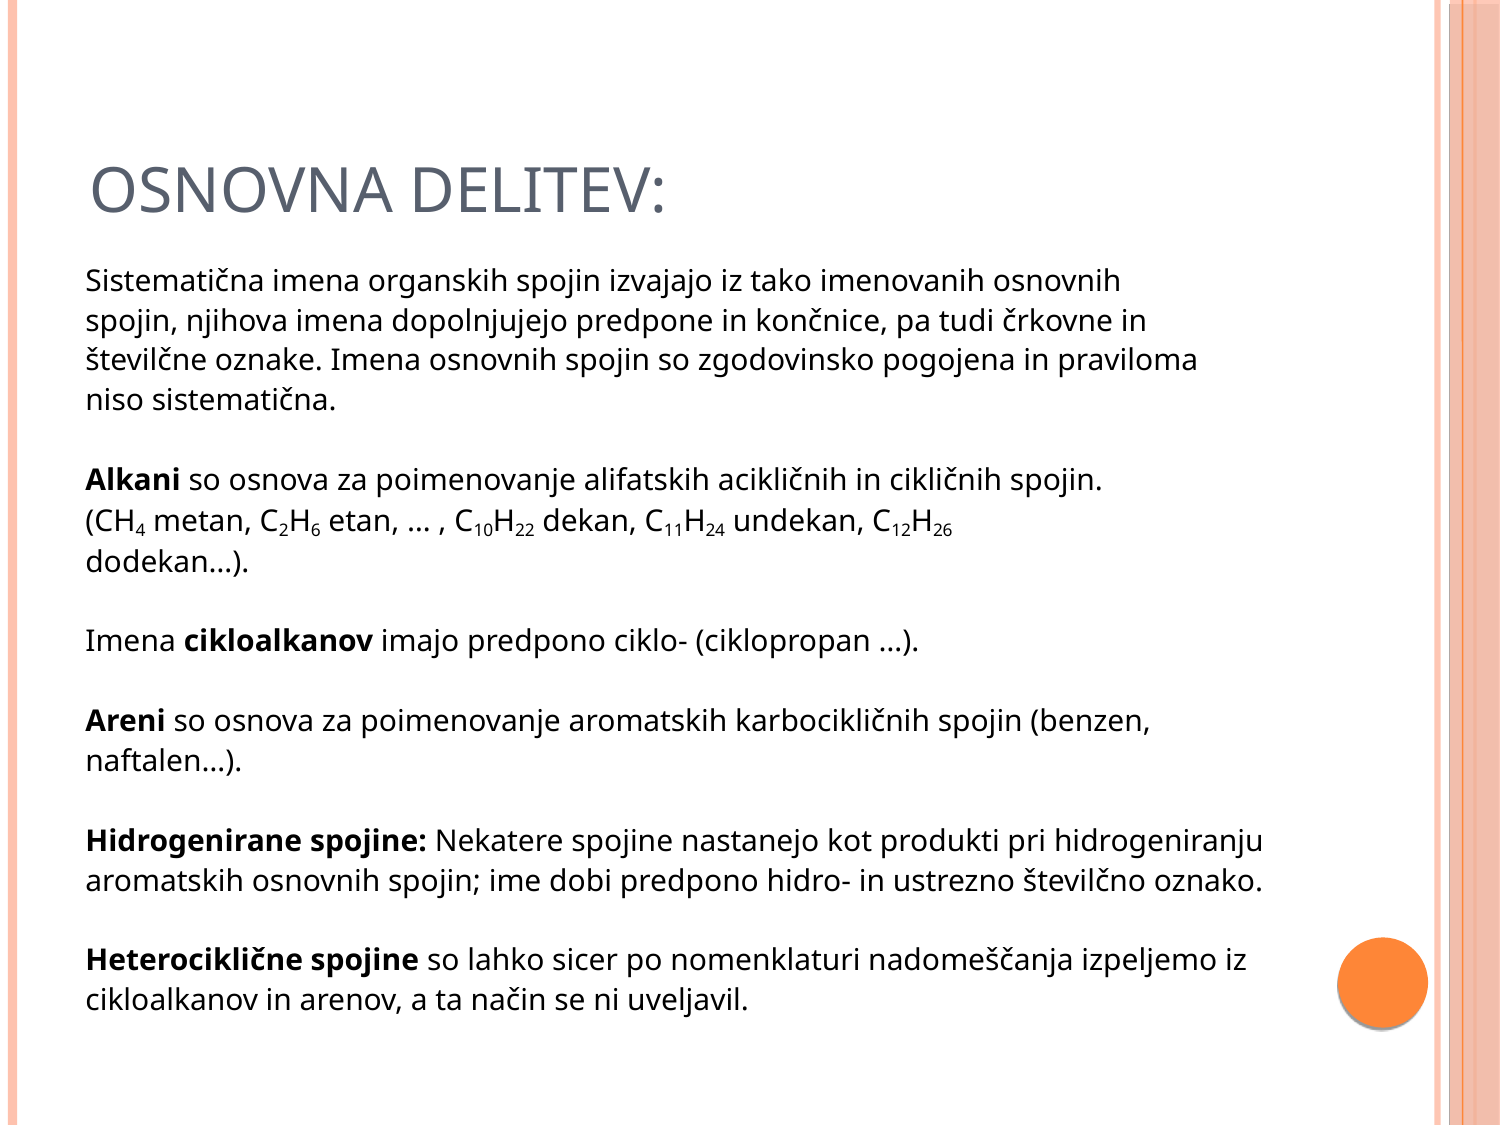

# Osnovna delitev:
Sistematična imena organskih spojin izvajajo iz tako imenovanih osnovnih
spojin, njihova imena dopolnjujejo predpone in končnice, pa tudi črkovne in
številčne oznake. Imena osnovnih spojin so zgodovinsko pogojena in praviloma
niso sistematična.
Alkani so osnova za poimenovanje alifatskih acikličnih in cikličnih spojin.
(CH4 metan, C2H6 etan, … , C10H22 dekan, C11H24 undekan, C12H26
dodekan…).
Imena cikloalkanov imajo predpono ciklo- (ciklopropan …).
Areni so osnova za poimenovanje aromatskih karbocikličnih spojin (benzen,
naftalen…).
Hidrogenirane spojine: Nekatere spojine nastanejo kot produkti pri hidrogeniranju
aromatskih osnovnih spojin; ime dobi predpono hidro- in ustrezno številčno oznako.
Heterociklične spojine so lahko sicer po nomenklaturi nadomeščanja izpeljemo iz
cikloalkanov in arenov, a ta način se ni uveljavil.